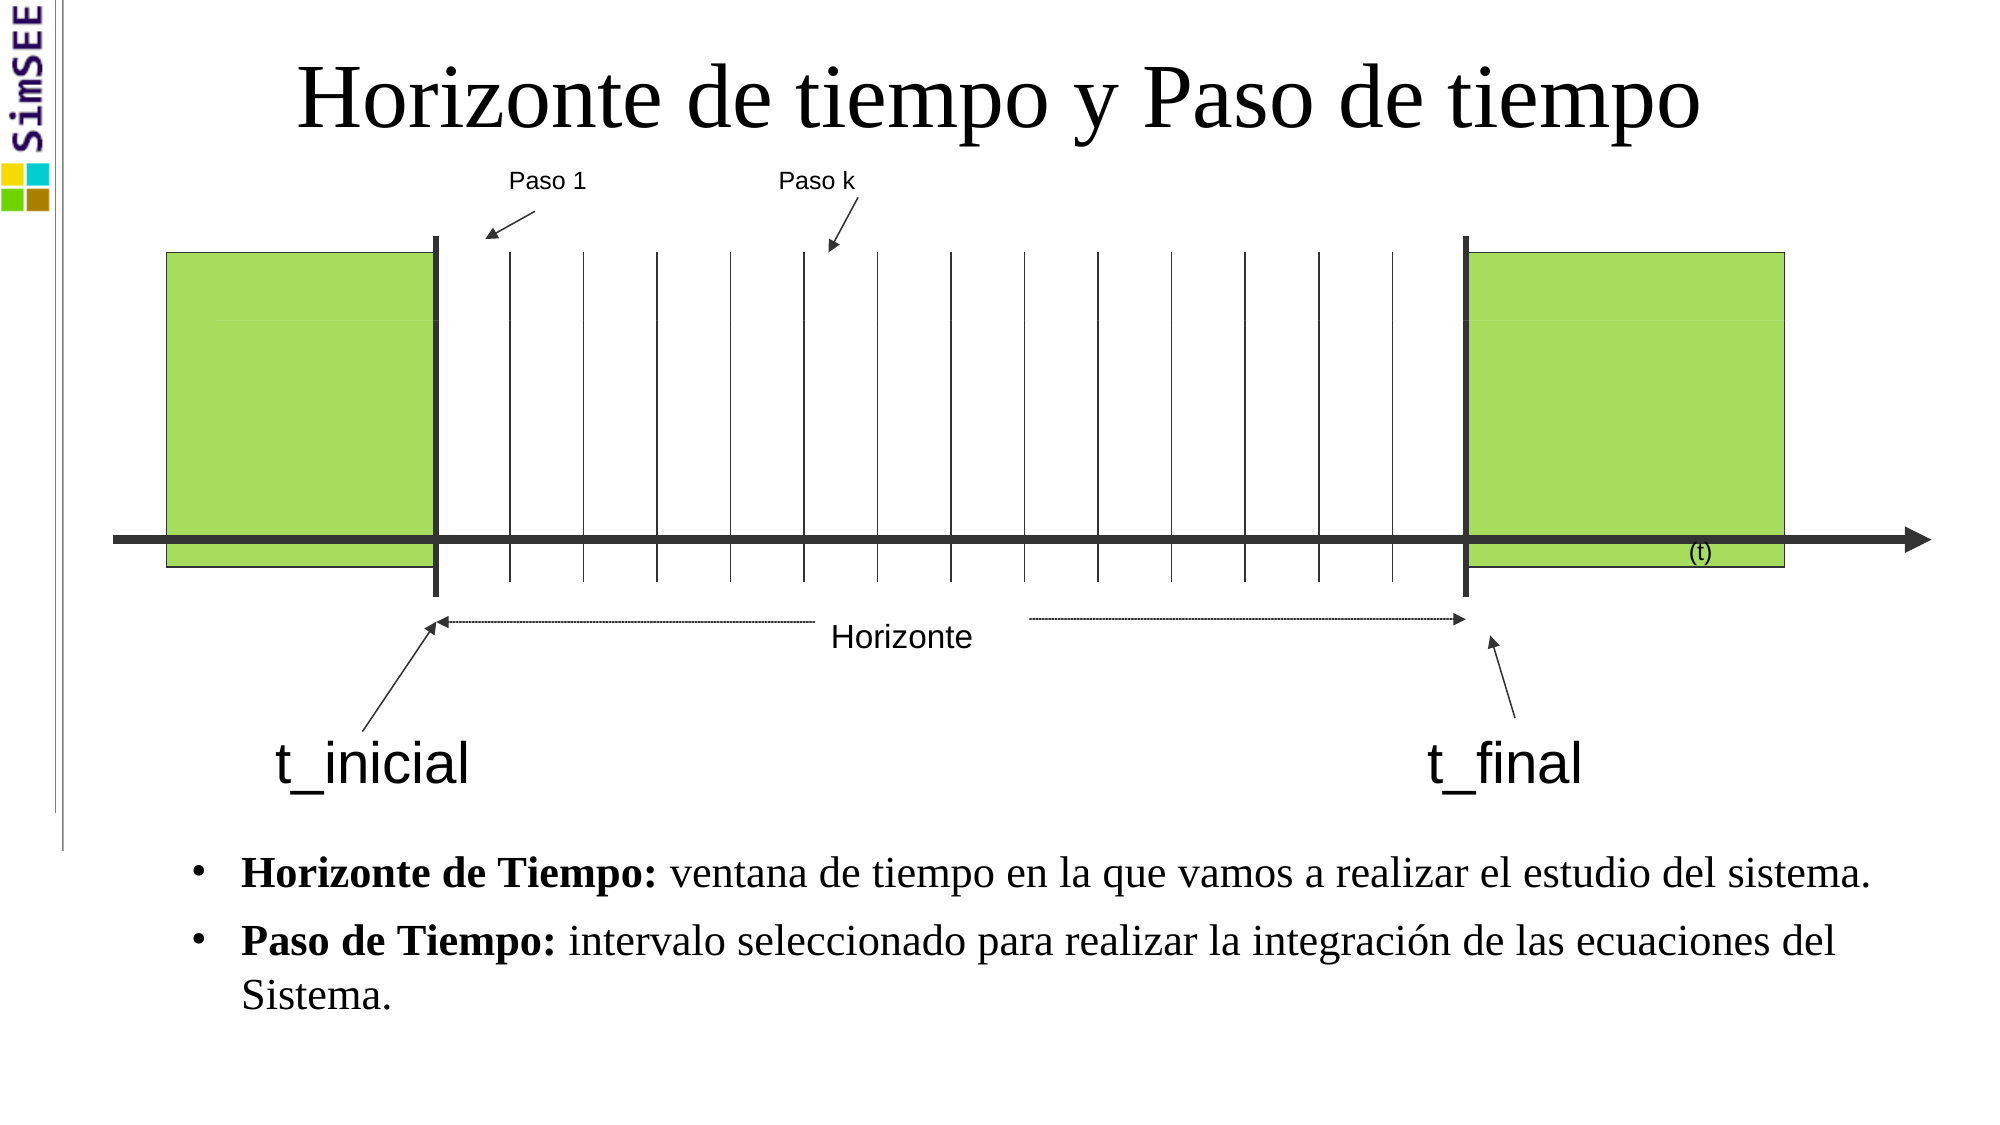

# Horizonte de tiempo y Paso de tiempo
Paso 1
Paso k
(t)
Horizonte
t_inicial
t_final
Horizonte de Tiempo: ventana de tiempo en la que vamos a realizar el estudio del sistema.
Paso de Tiempo: intervalo seleccionado para realizar la integración de las ecuaciones del Sistema.